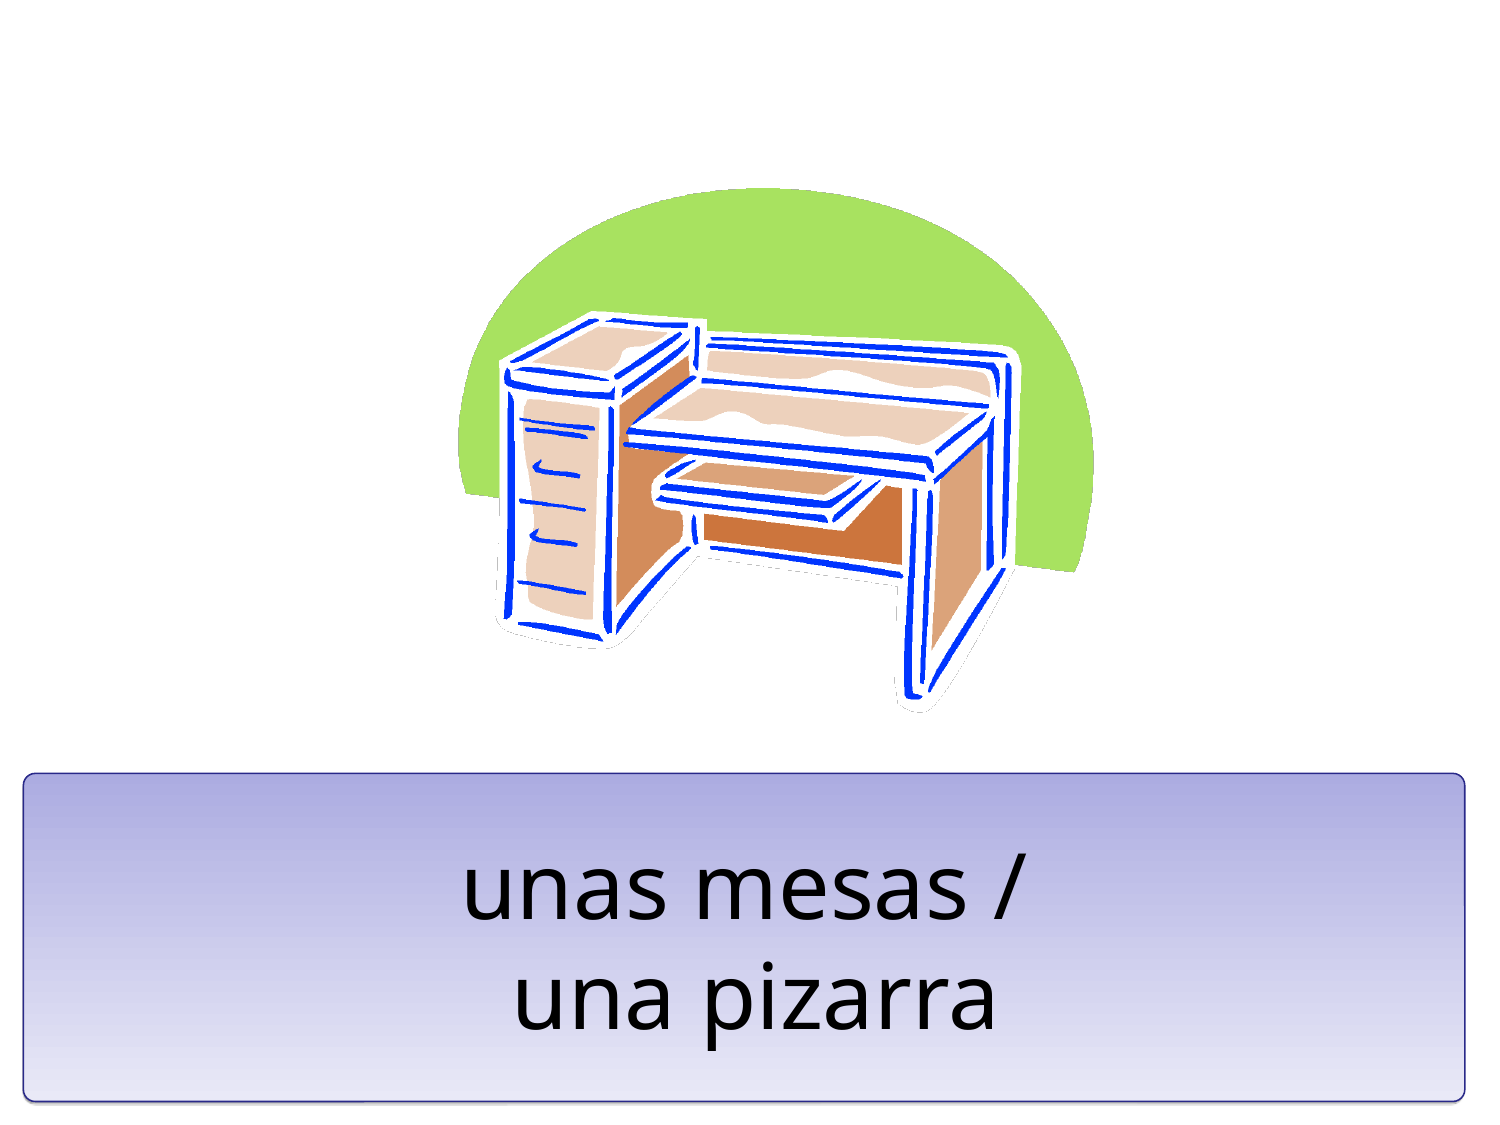

unas mesas /
 una pizarra
unas mesas